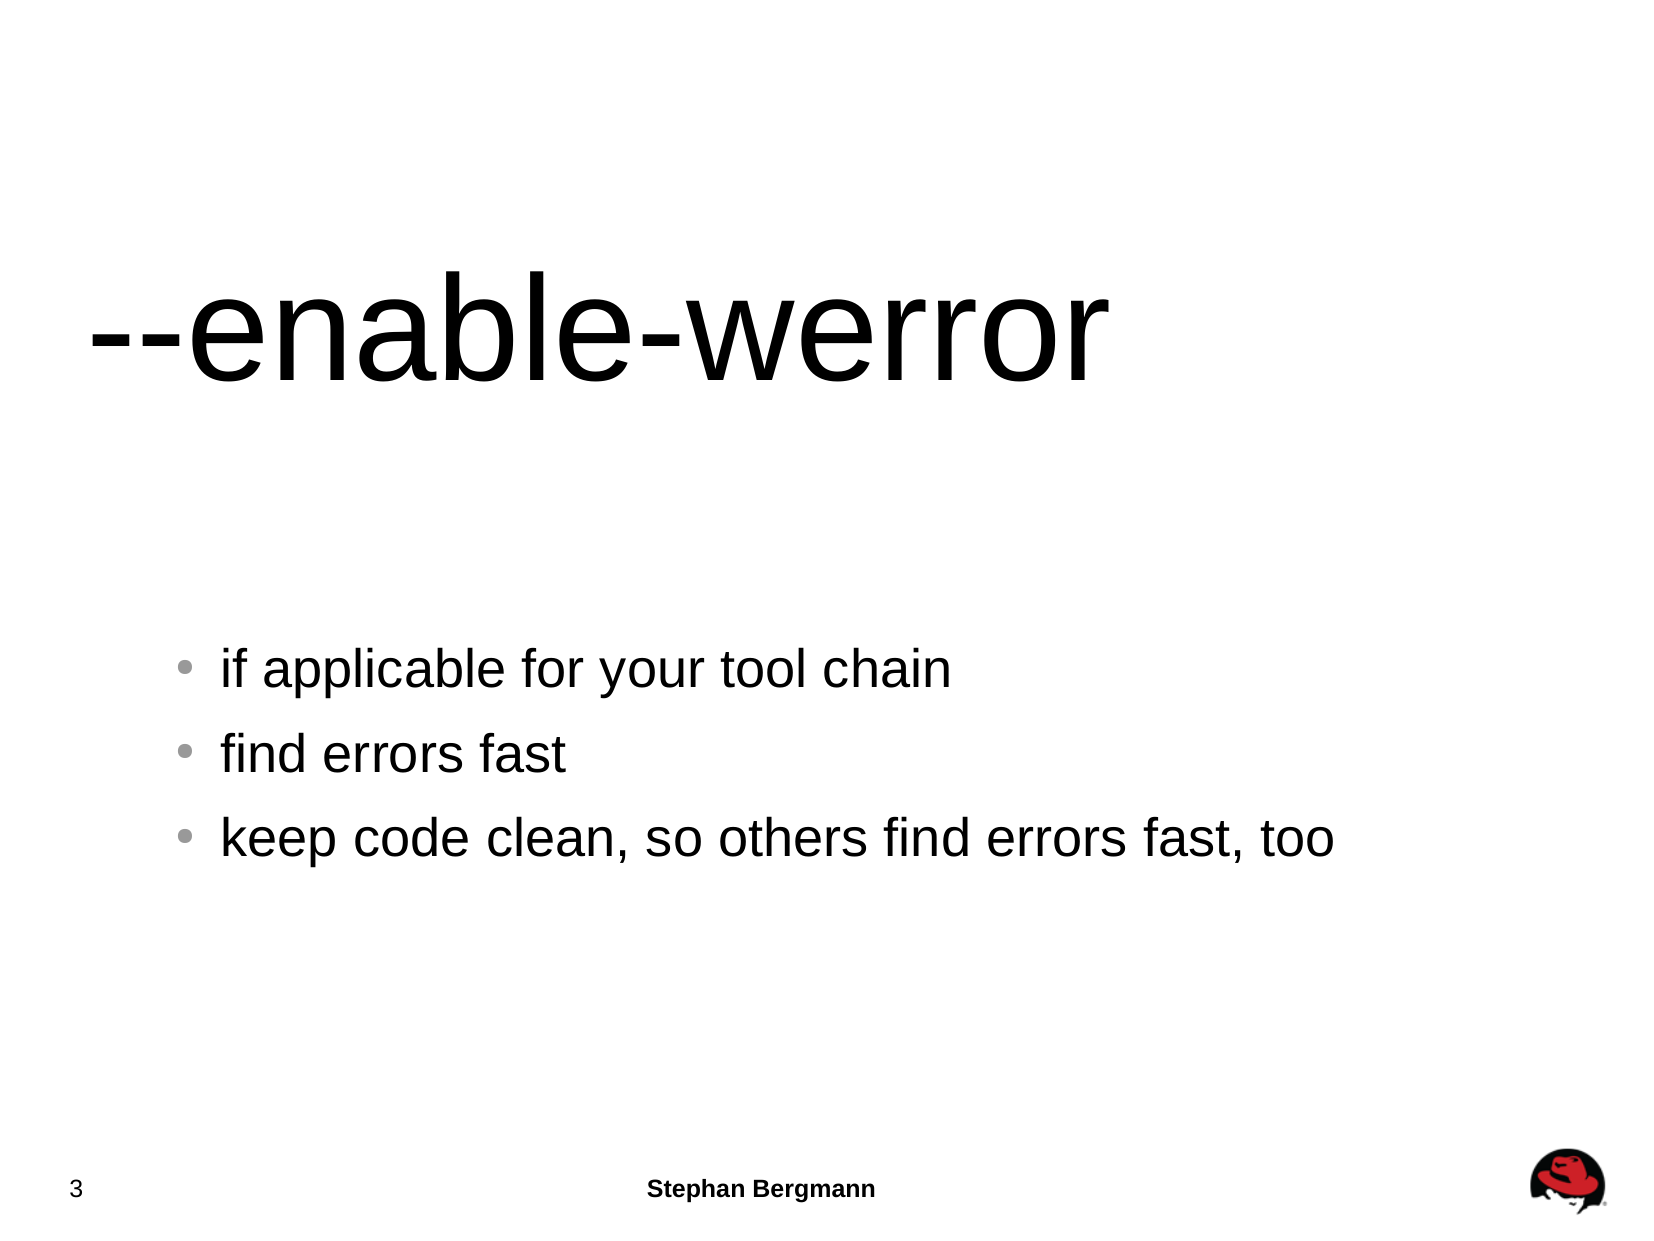

#
--enable-werror
if applicable for your tool chain
find errors fast
keep code clean, so others find errors fast, too